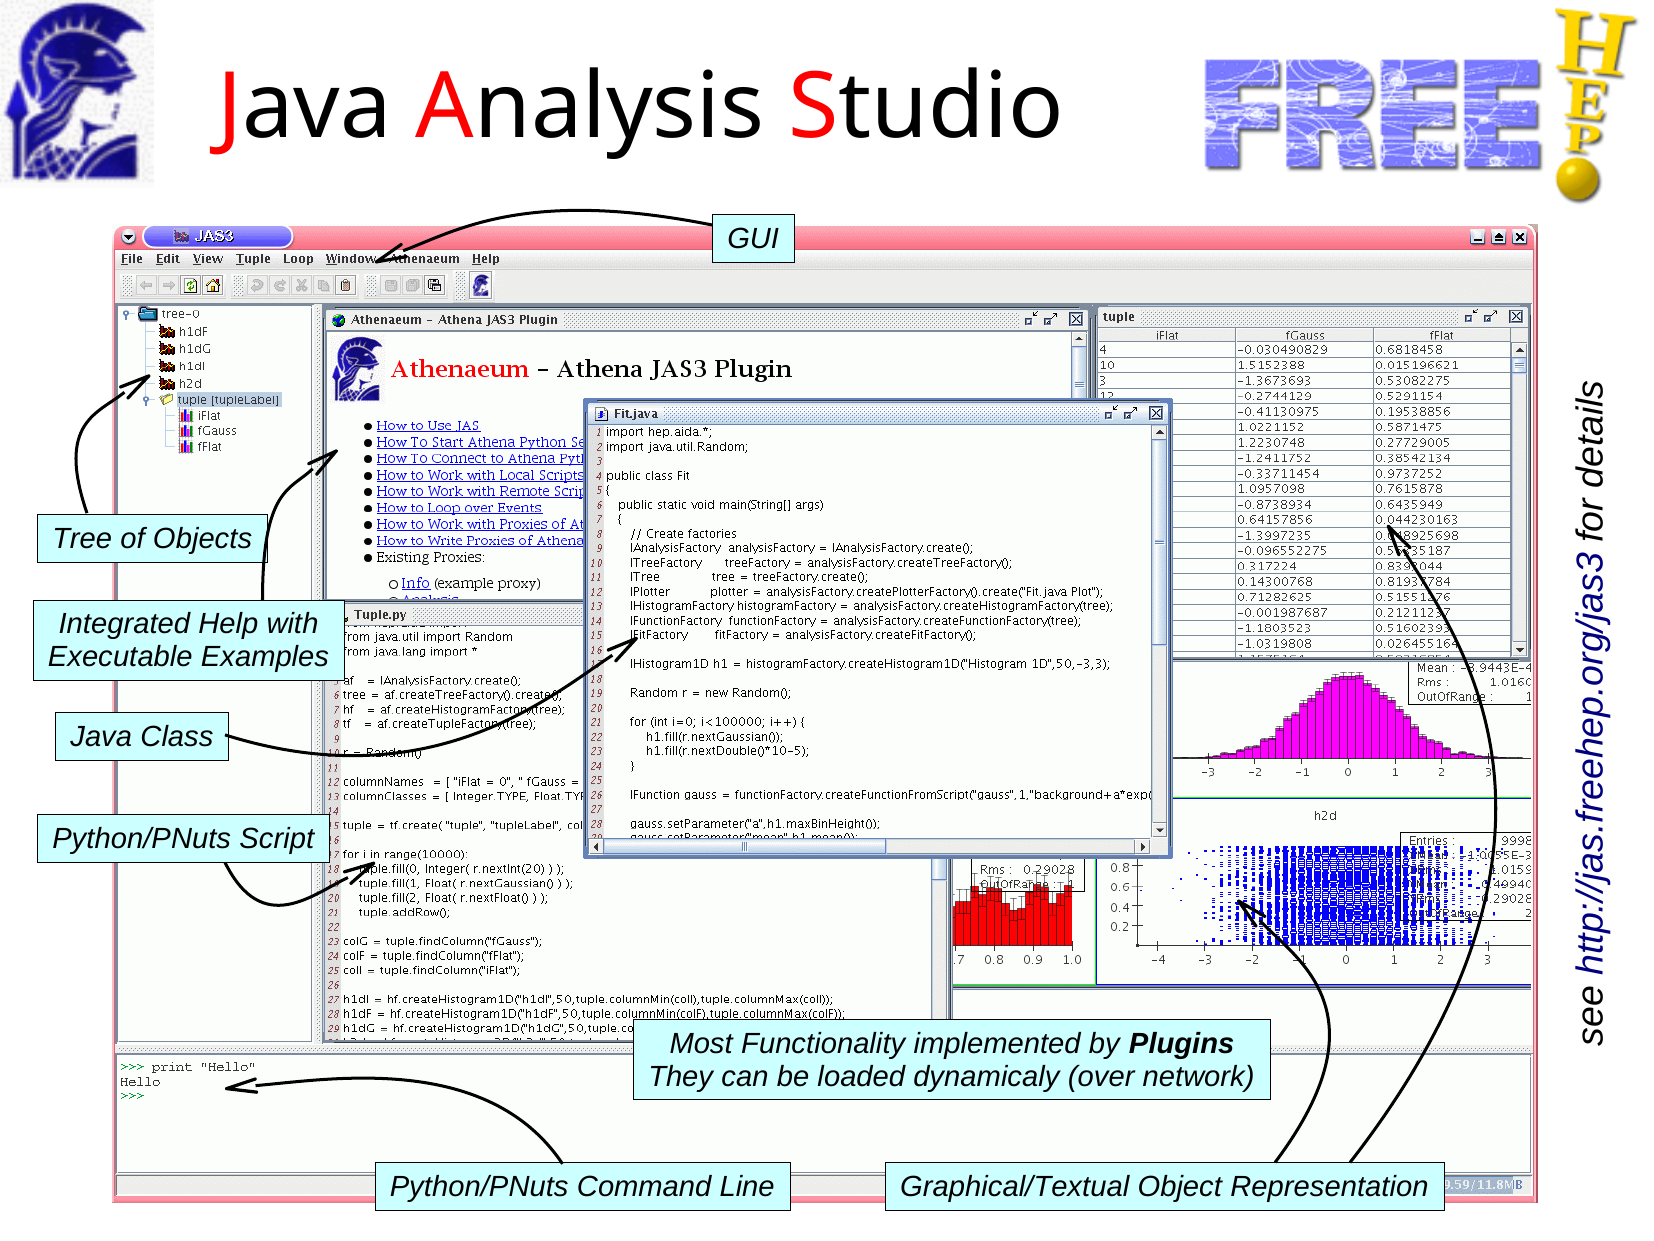

# Java Analysis Studio
GUI
Tree of Objects
Integrated Help with
Executable Examples
see http://jas.freehep.org/jas3 for details
Java Class
Python/PNuts Script
Most Functionality implemented by Plugins
They can be loaded dynamicaly (over network)
Python/PNuts Command Line
Graphical/Textual Object Representation